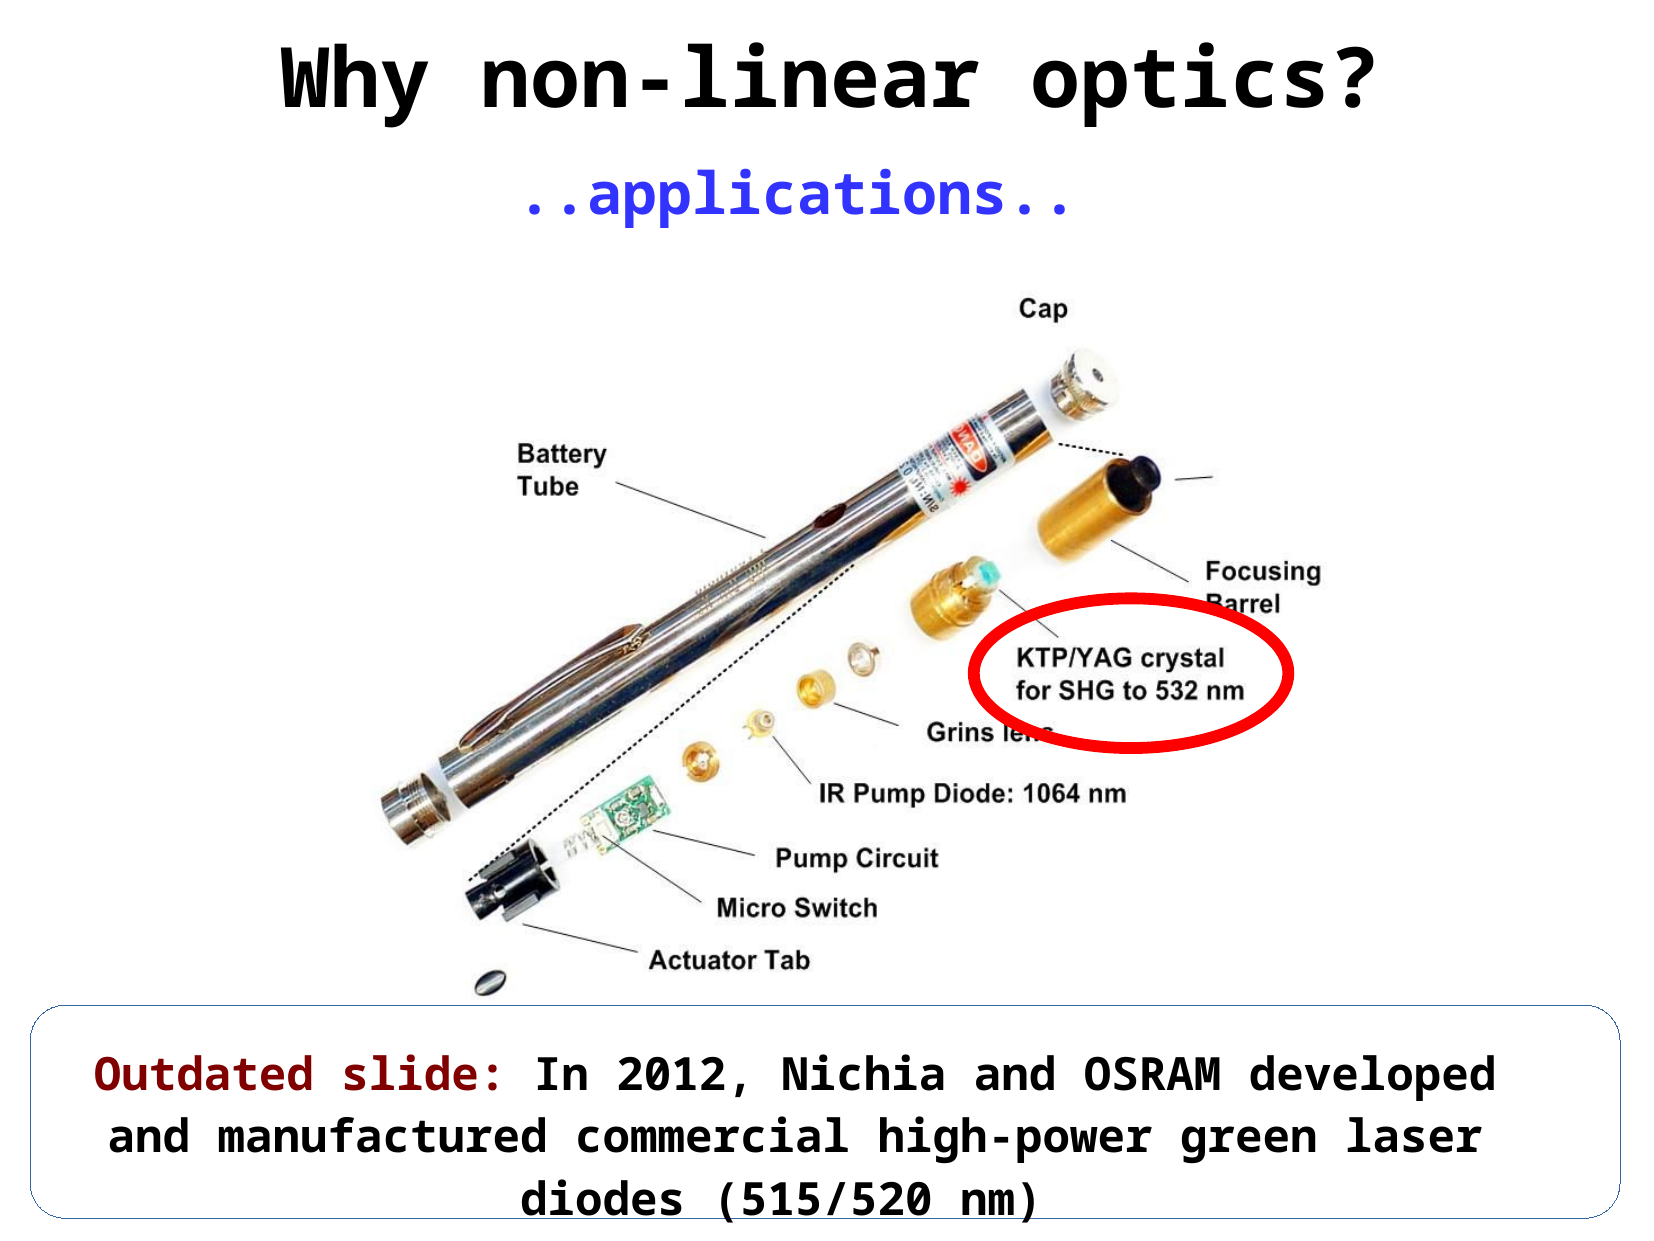

# Why non-linear optics?
..applications..
Outdated slide: In 2012, Nichia and OSRAM developed and manufactured commercial high-power green laser diodes (515/520 nm)
Ref: supermaket